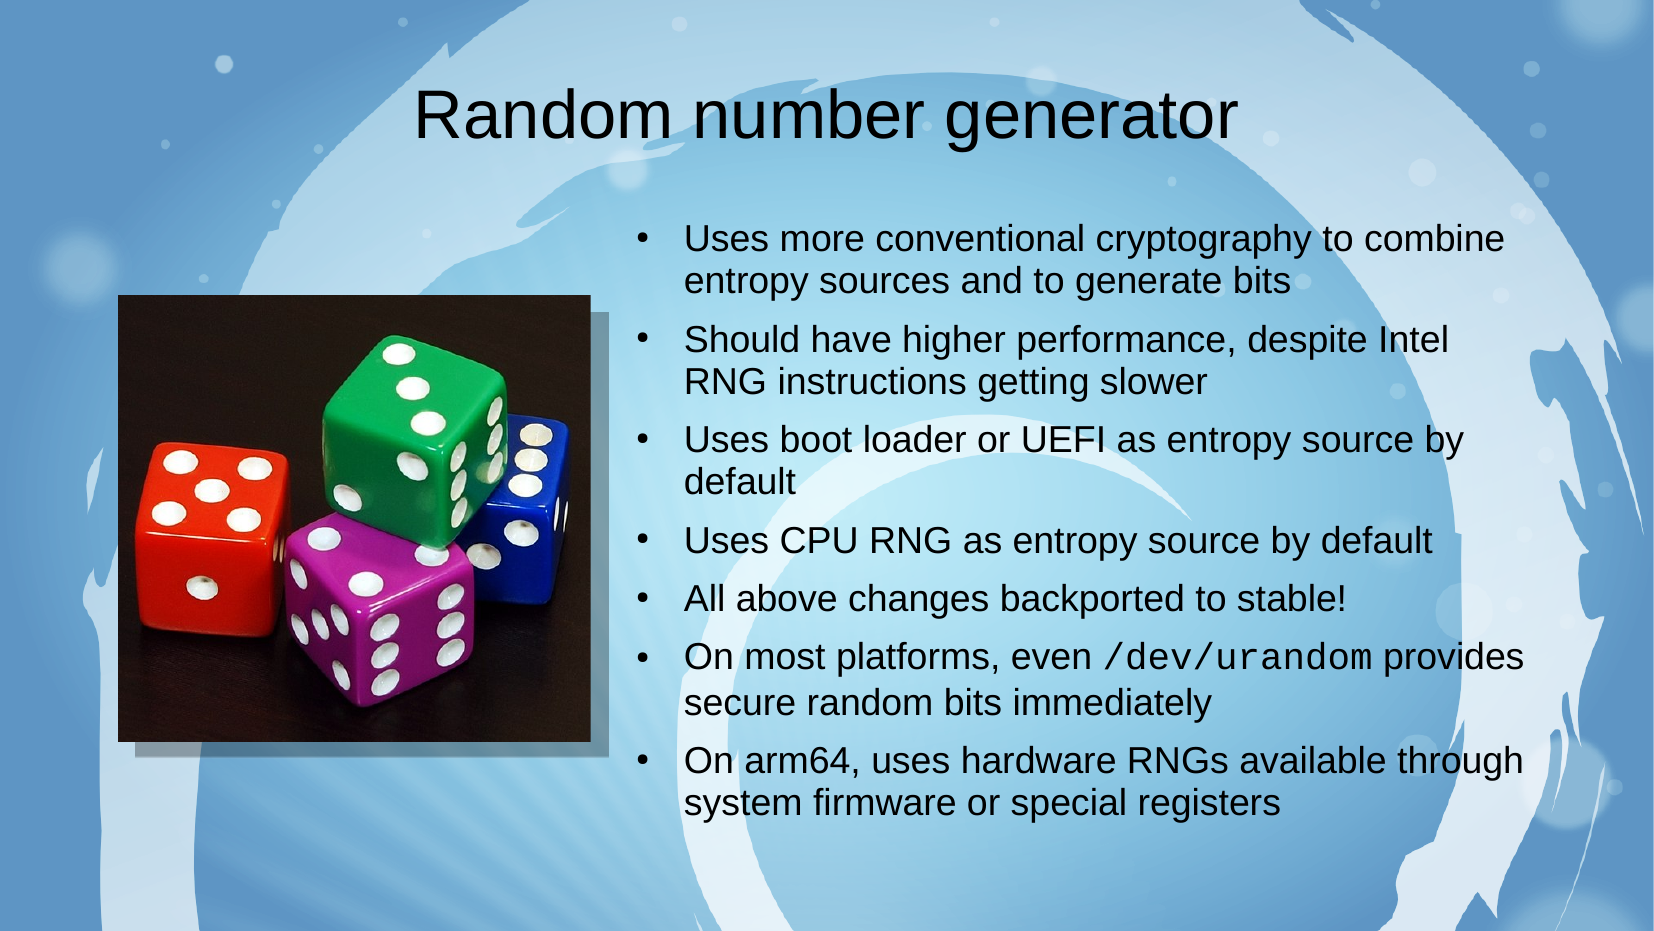

# Random number generator
Uses more conventional cryptography to combine entropy sources and to generate bits
Should have higher performance, despite Intel RNG instructions getting slower
Uses boot loader or UEFI as entropy source by default
Uses CPU RNG as entropy source by default
All above changes backported to stable!
On most platforms, even /dev/urandom provides secure random bits immediately
On arm64, uses hardware RNGs available through system firmware or special registers